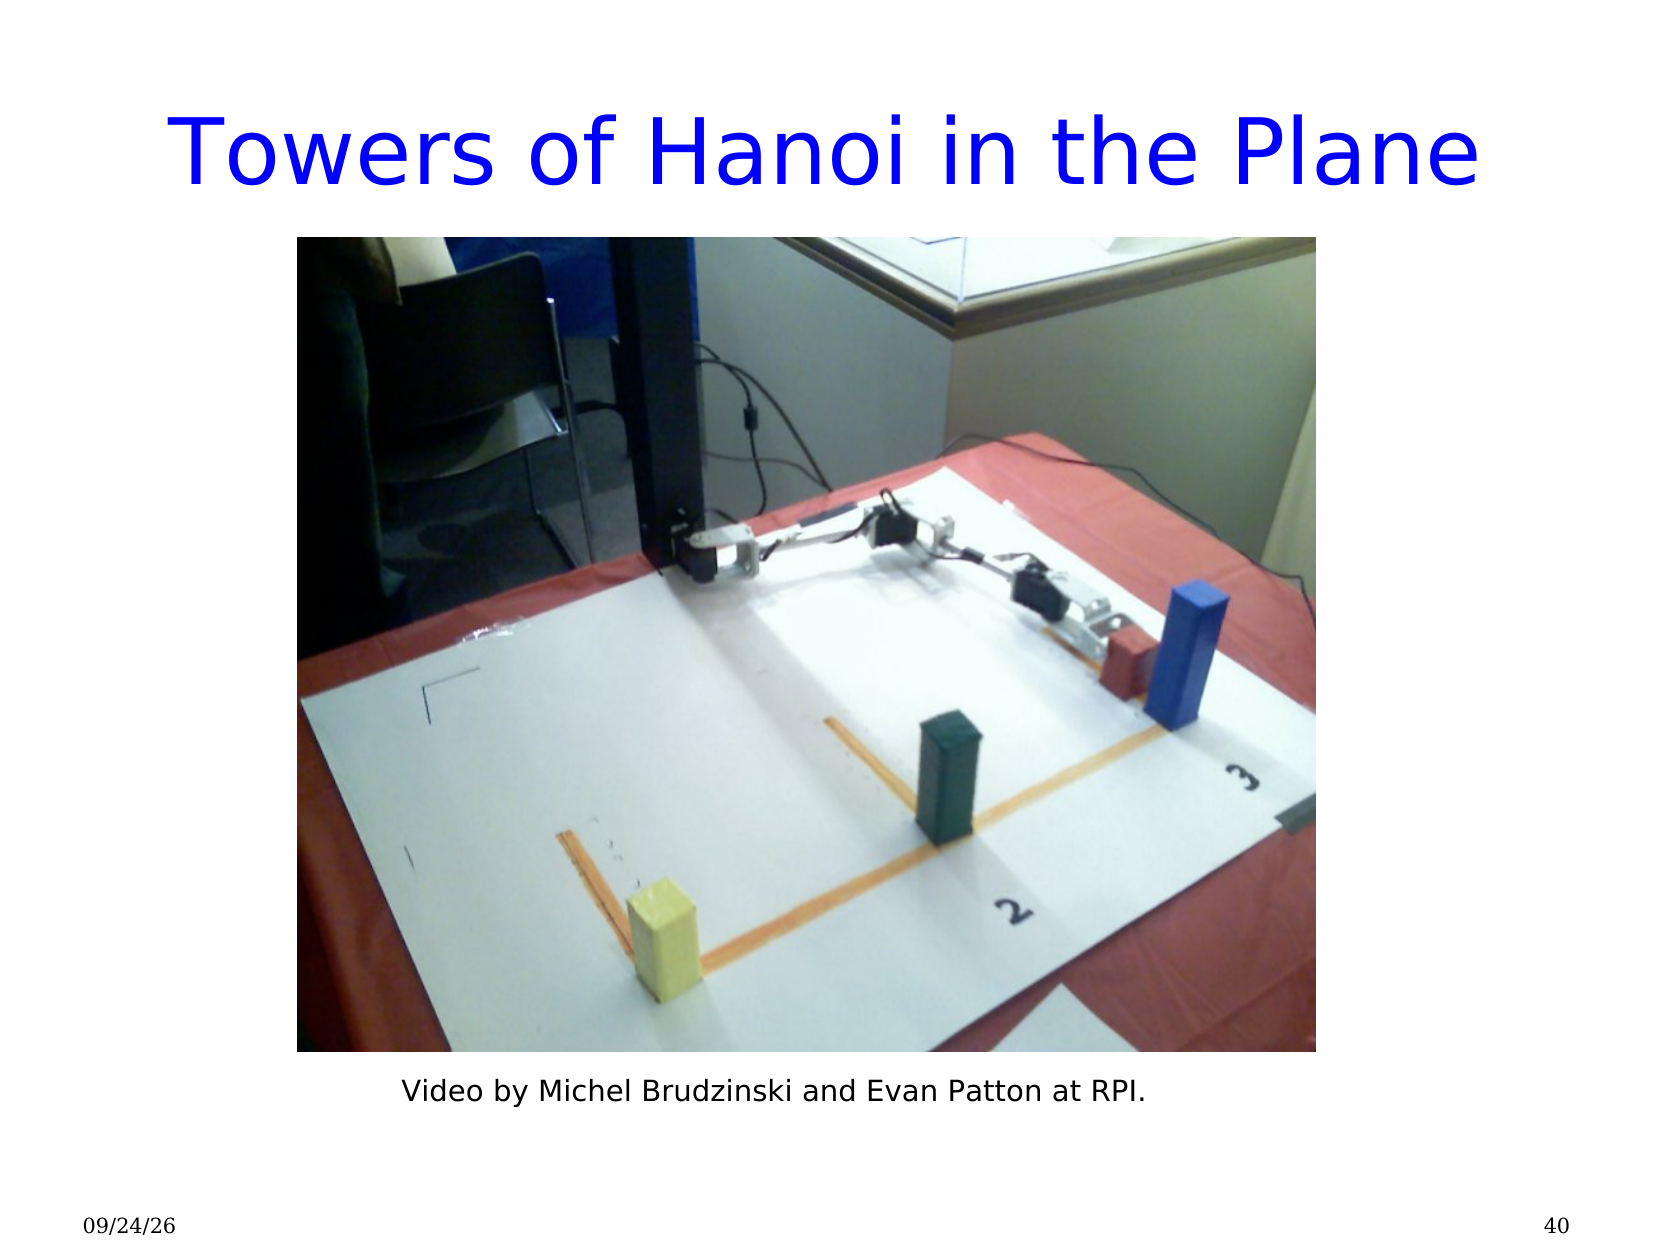

# Towers of Hanoi in the Plane
Video by Michel Brudzinski and Evan Patton at RPI.
40